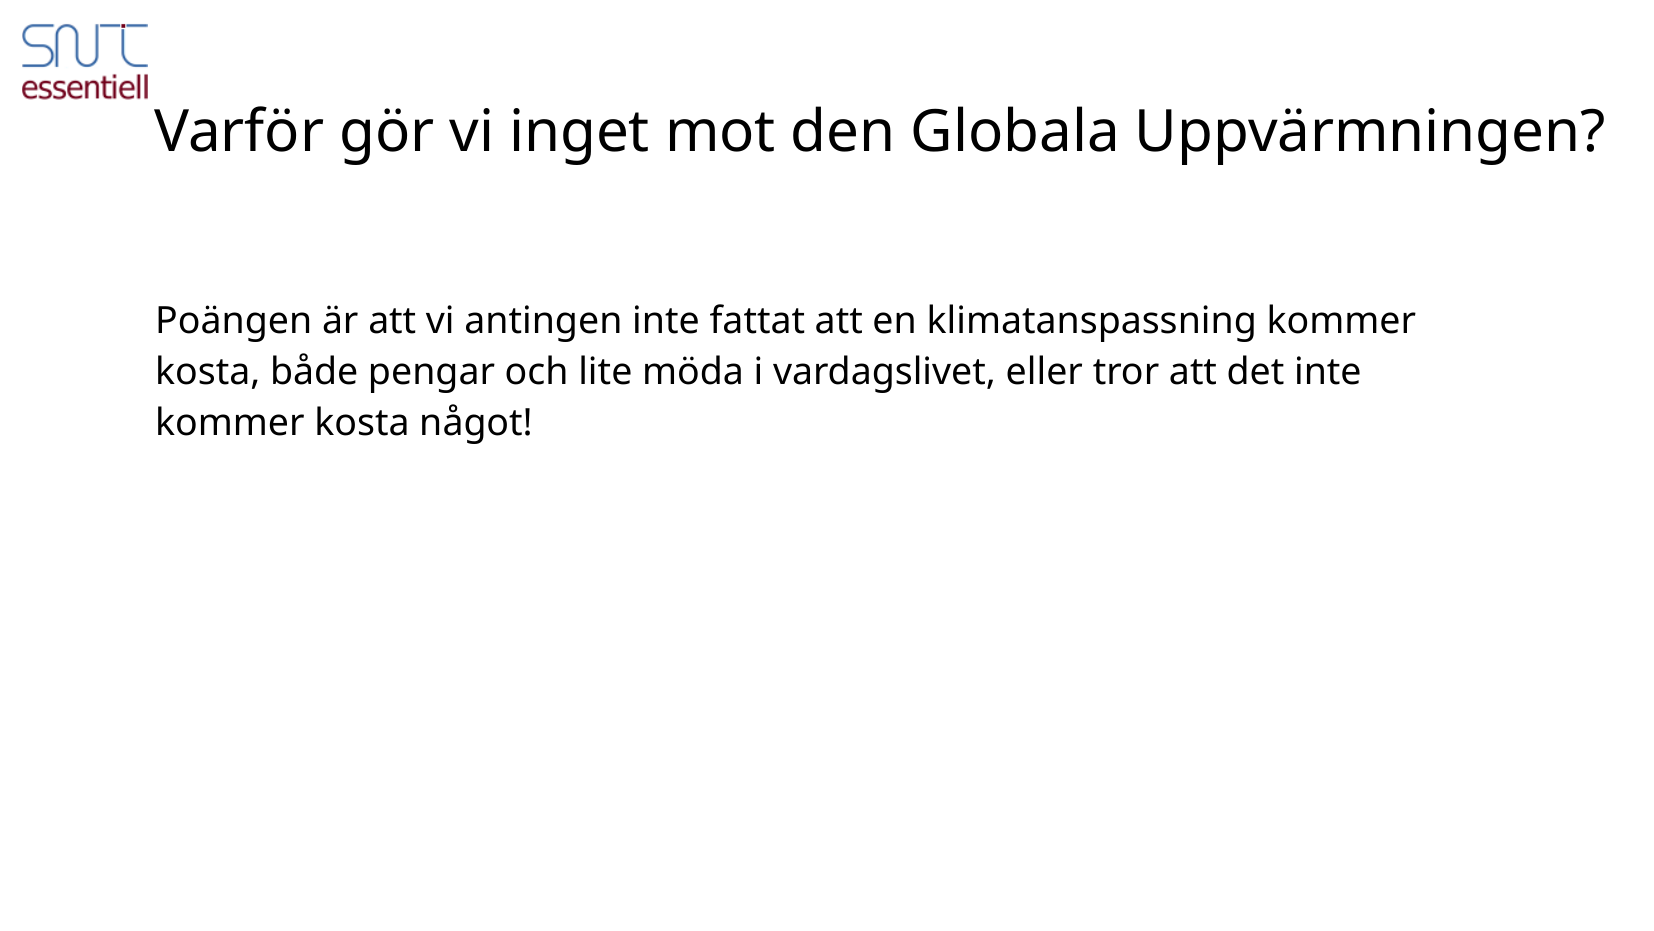

# Varför gör vi inget mot den Globala Uppvärmningen?
Poängen är att vi antingen inte fattat att en klimatanspassning kommer kosta, både pengar och lite möda i vardagslivet, eller tror att det inte kommer kosta något!